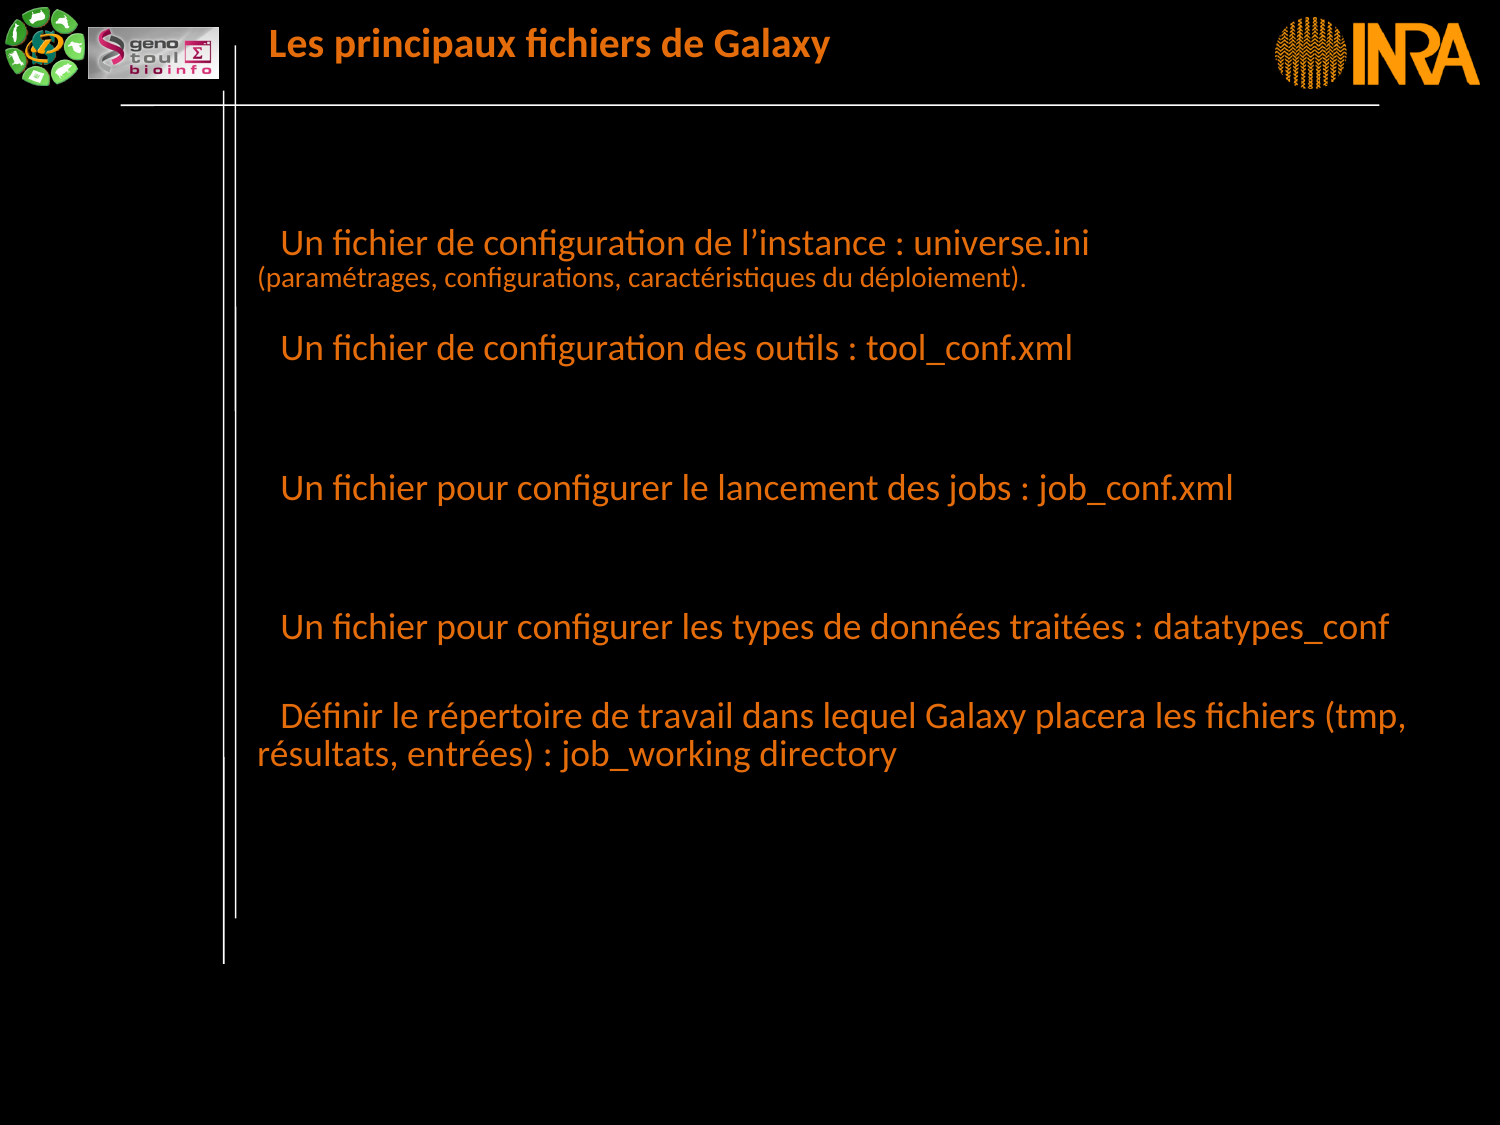

Les principaux fichiers de Galaxy
Un fichier de configuration de l’instance : universe.ini
(paramétrages, configurations, caractéristiques du déploiement).
Un fichier de configuration des outils : tool_conf.xml
Un fichier pour configurer le lancement des jobs : job_conf.xml
Un fichier pour configurer les types de données traitées : datatypes_conf
Définir le répertoire de travail dans lequel Galaxy placera les fichiers (tmp, résultats, entrées) : job_working directory